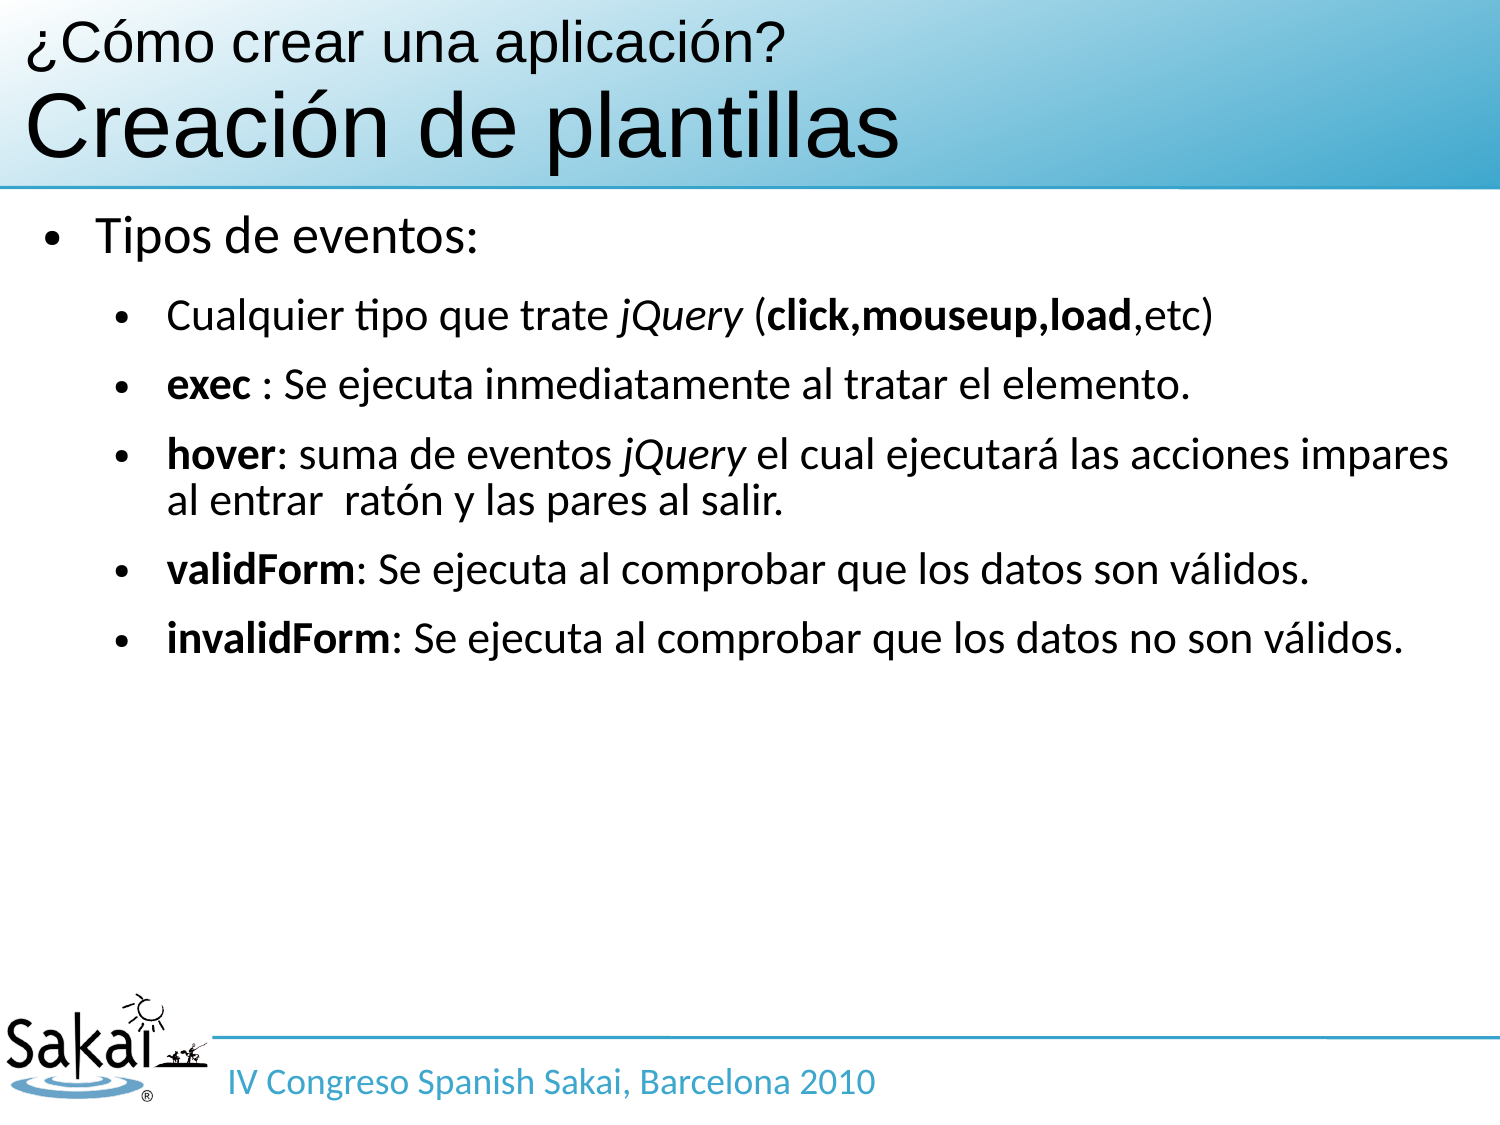

# ¿Cómo crear una aplicación? Creación de plantillas
Tipos de eventos:
Cualquier tipo que trate jQuery (click,mouseup,load,etc)
exec : Se ejecuta inmediatamente al tratar el elemento.
hover: suma de eventos jQuery el cual ejecutará las acciones impares al entrar ratón y las pares al salir.
validForm: Se ejecuta al comprobar que los datos son válidos.
invalidForm: Se ejecuta al comprobar que los datos no son válidos.